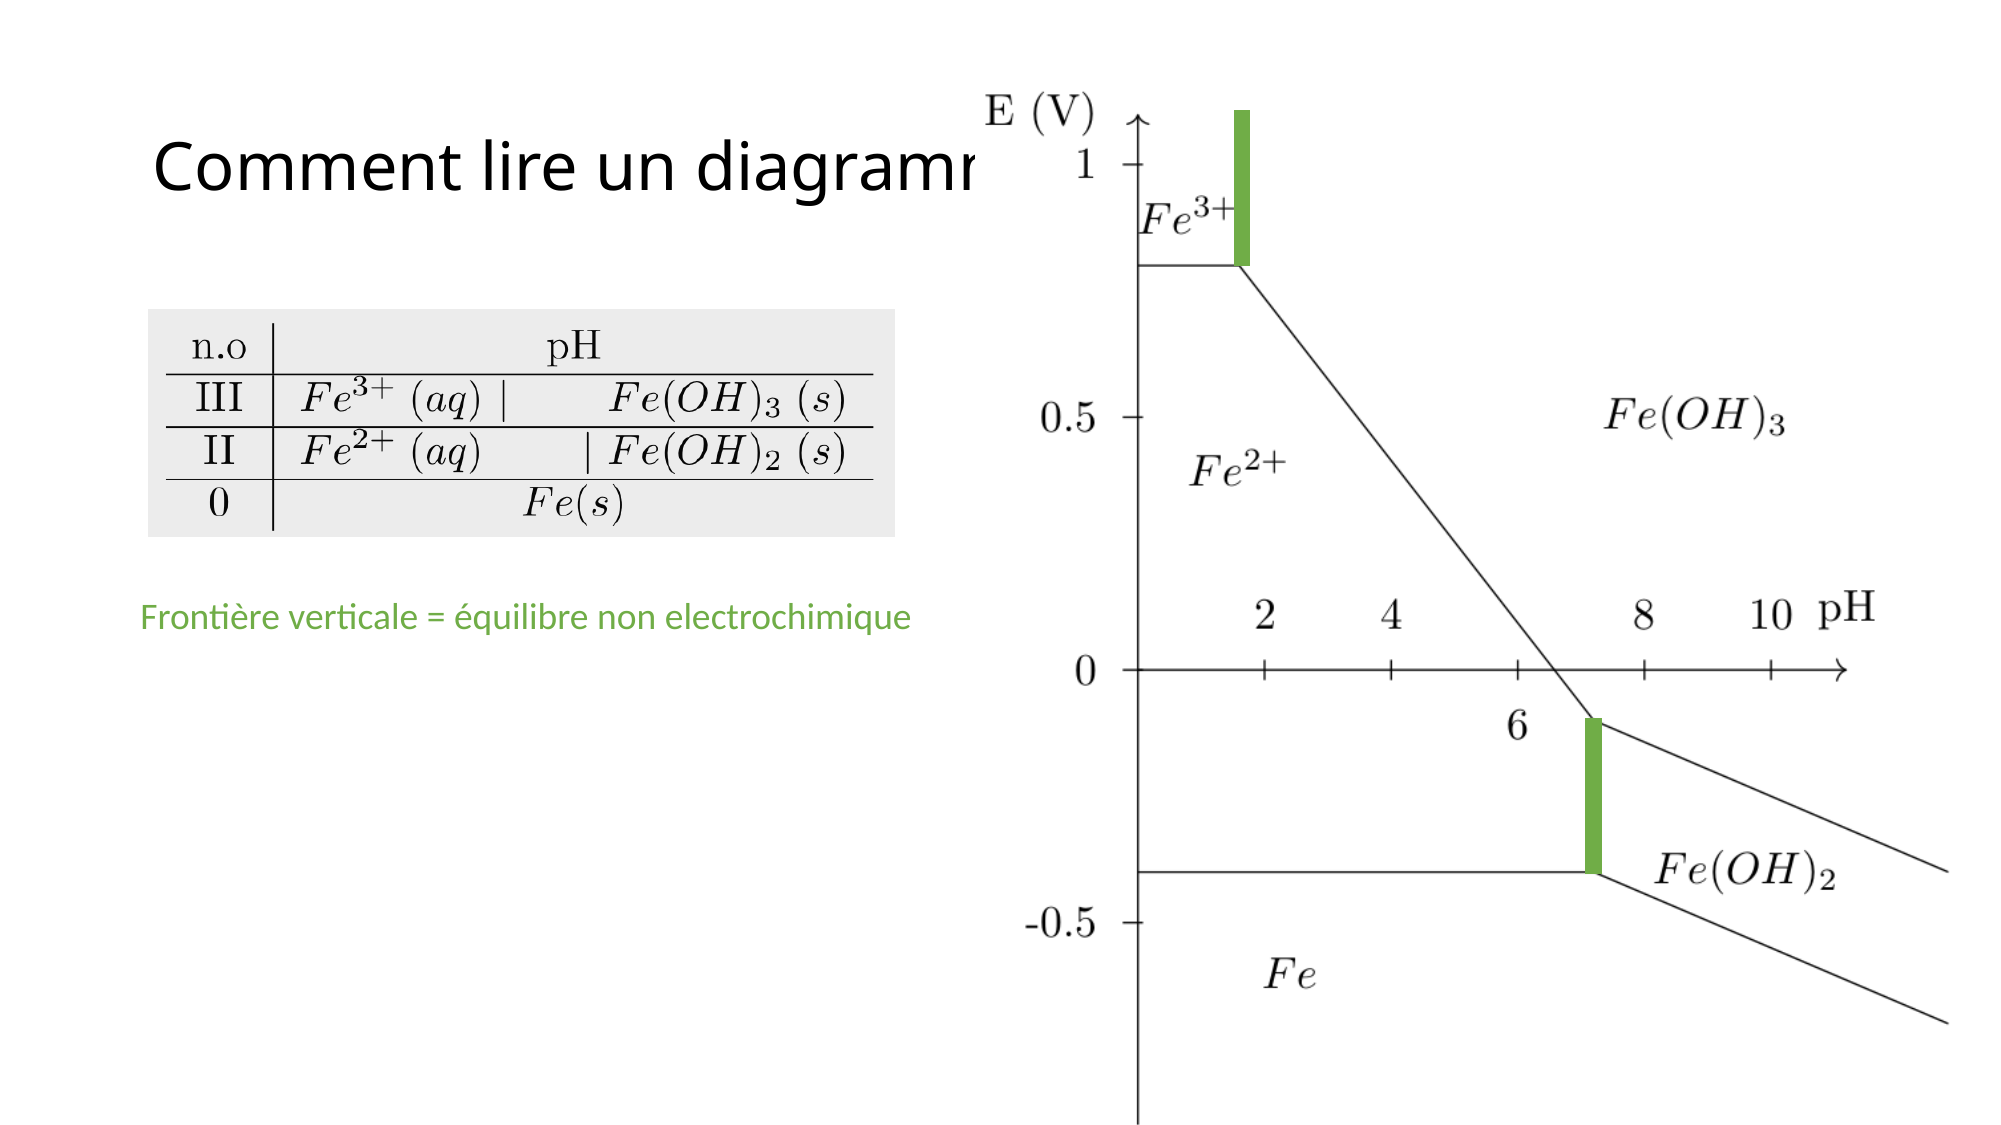

# Comment lire un diagramme
Frontière verticale = équilibre non electrochimique